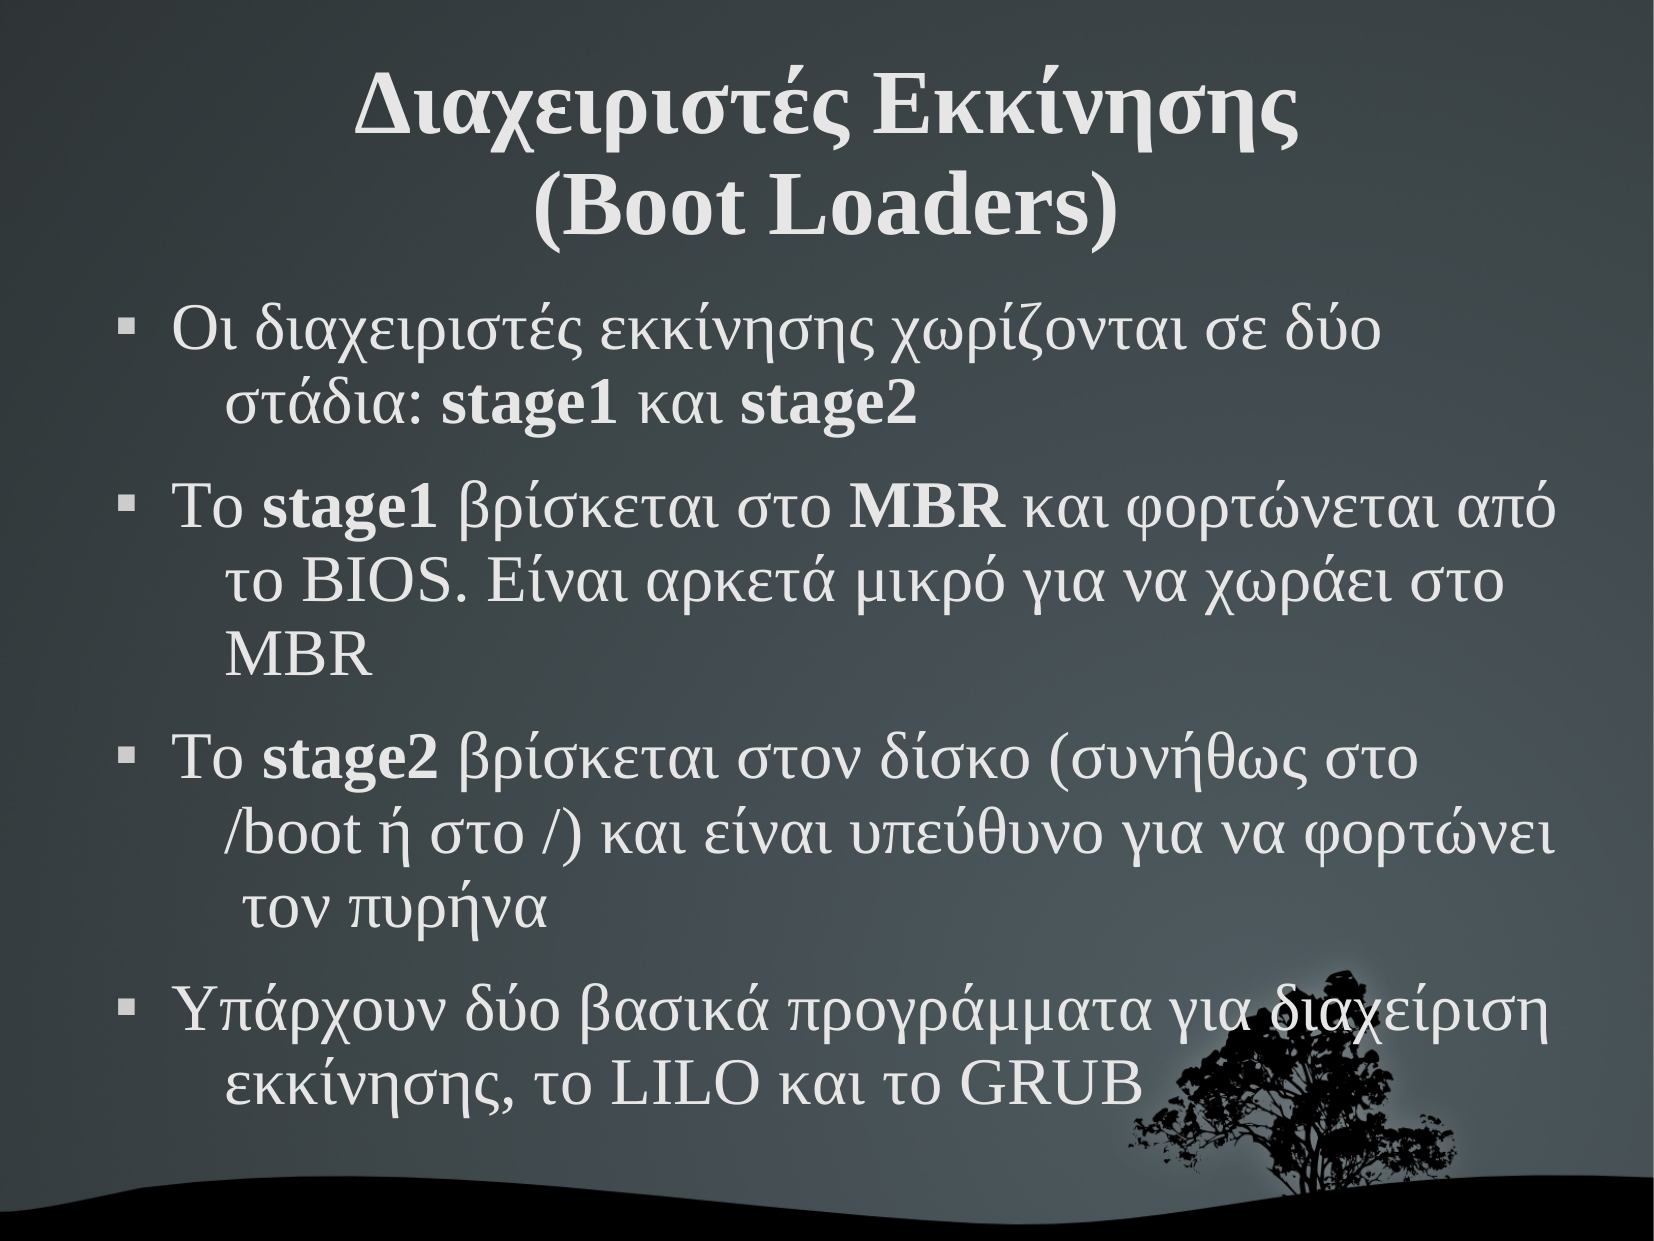

# Διαχειριστές Εκκίνησης (Boot Loaders)
Οι διαχειριστές εκκίνησης χωρίζονται σε δύο στάδια: stage1 και stage2
To stage1 βρίσκεται στο MBR και φορτώνεται από το BIOS. Είναι αρκετά μικρό για να χωράει στο MBR
To stage2 βρίσκεται στον δίσκο (συνήθως στο /boot ή στο /) και είναι υπεύθυνο για να φορτώνει τον πυρήνα
Υπάρχουν δύο βασικά προγράμματα για διαχείριση εκκίνησης, το LILO και το GRUB